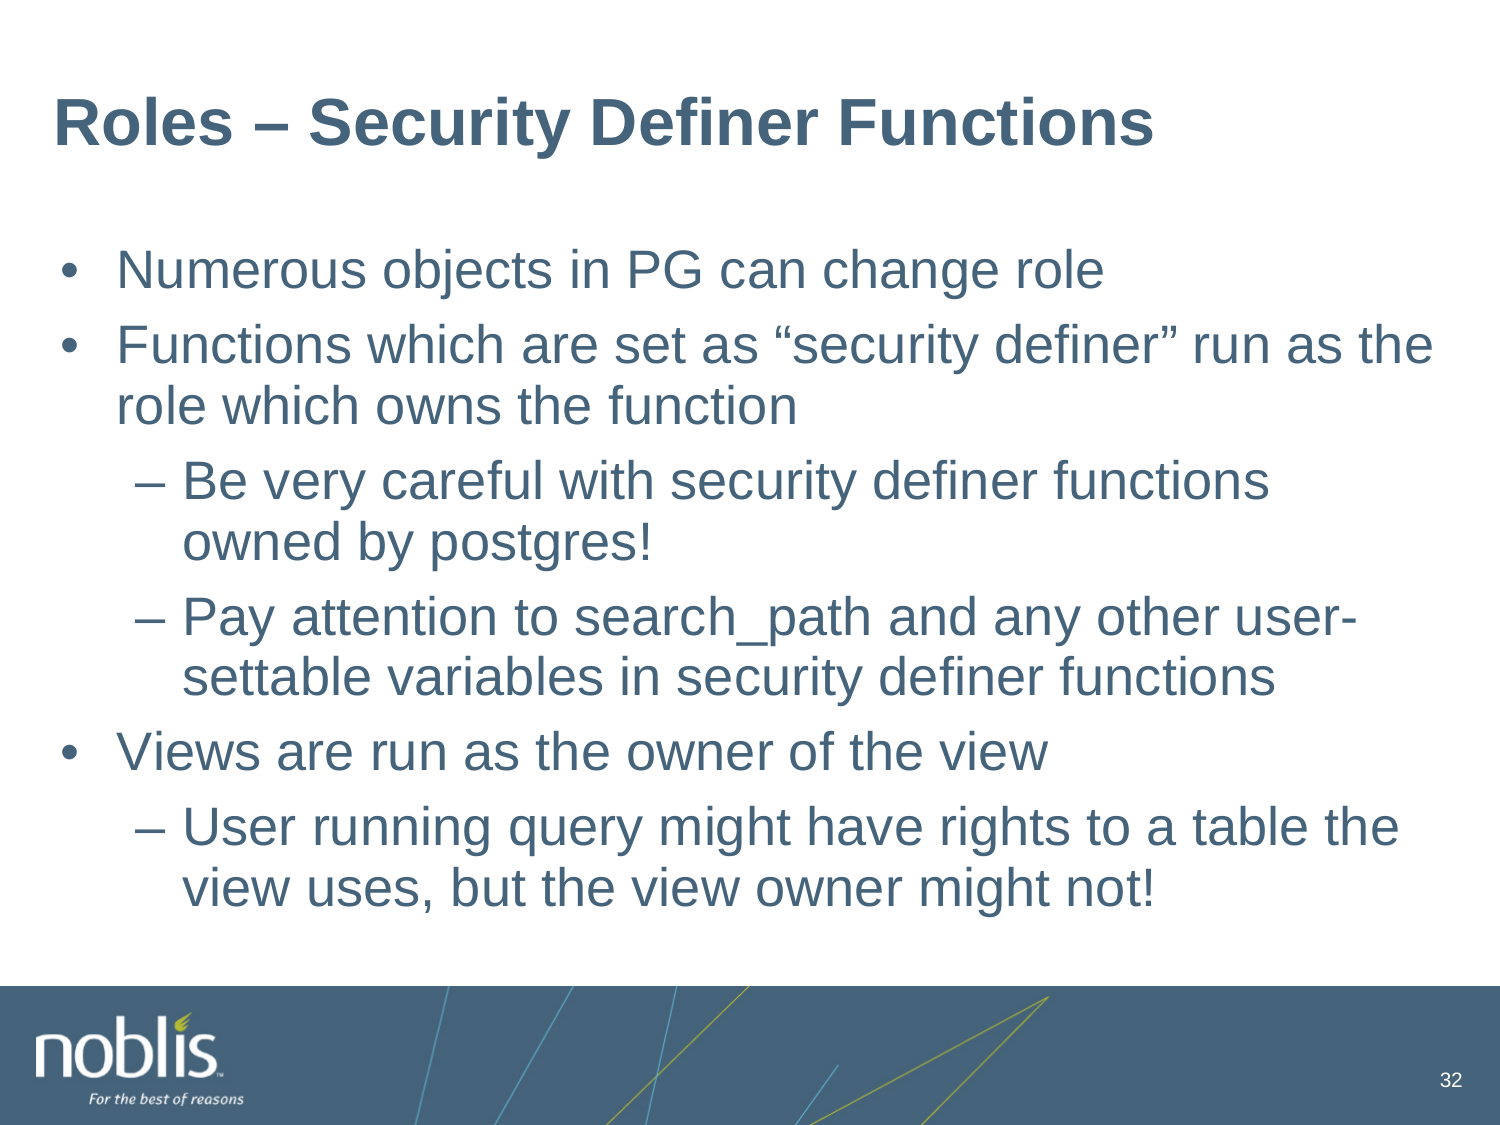

# Roles – Security Definer Functions
Numerous objects in PG can change role
Functions which are set as “security definer” run as the role which owns the function
Be very careful with security definer functions owned by postgres!
Pay attention to search_path and any other user-settable variables in security definer functions
Views are run as the owner of the view
User running query might have rights to a table the view uses, but the view owner might not!